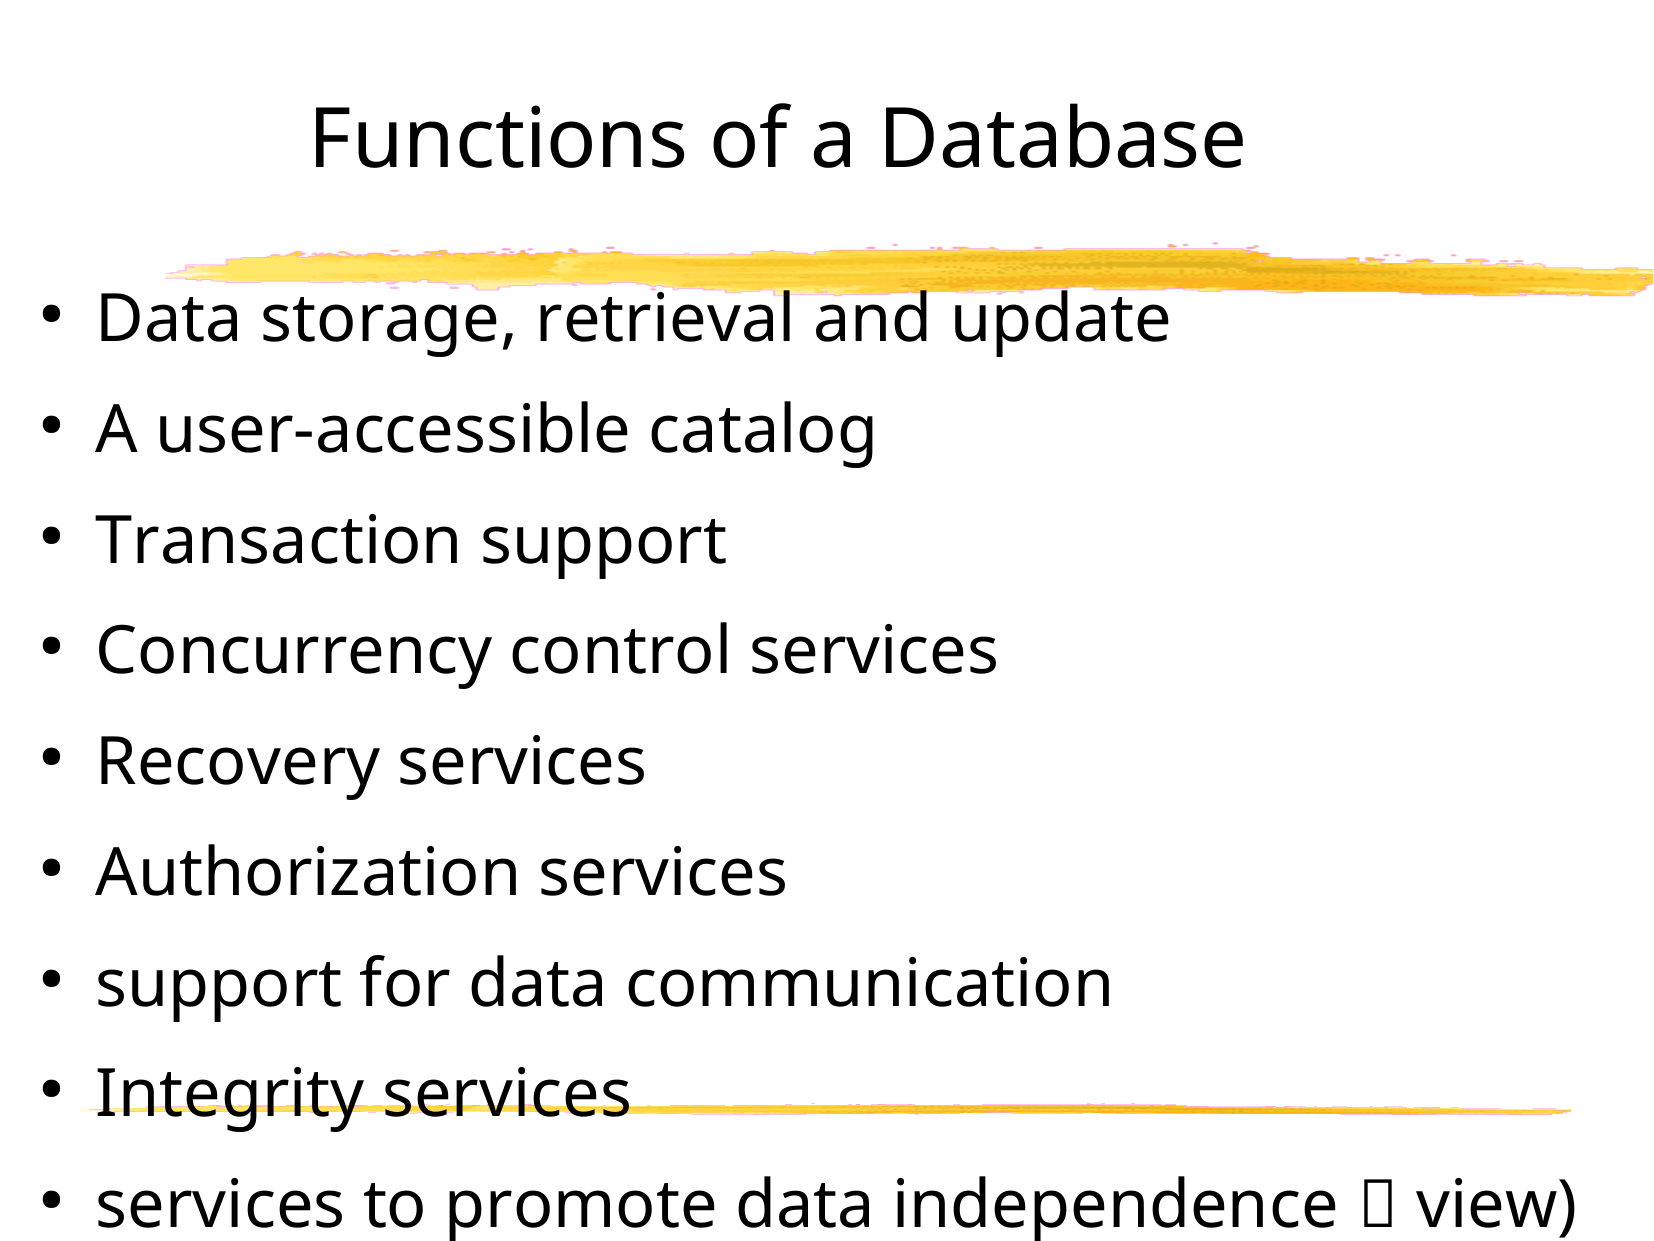

# Functions of a Database
Data storage, retrieval and update
A user-accessible catalog
Transaction support
Concurrency control services
Recovery services
Authorization services
support for data communication
Integrity services
services to promote data independence（view)
Utility services pp.104(pp.52)